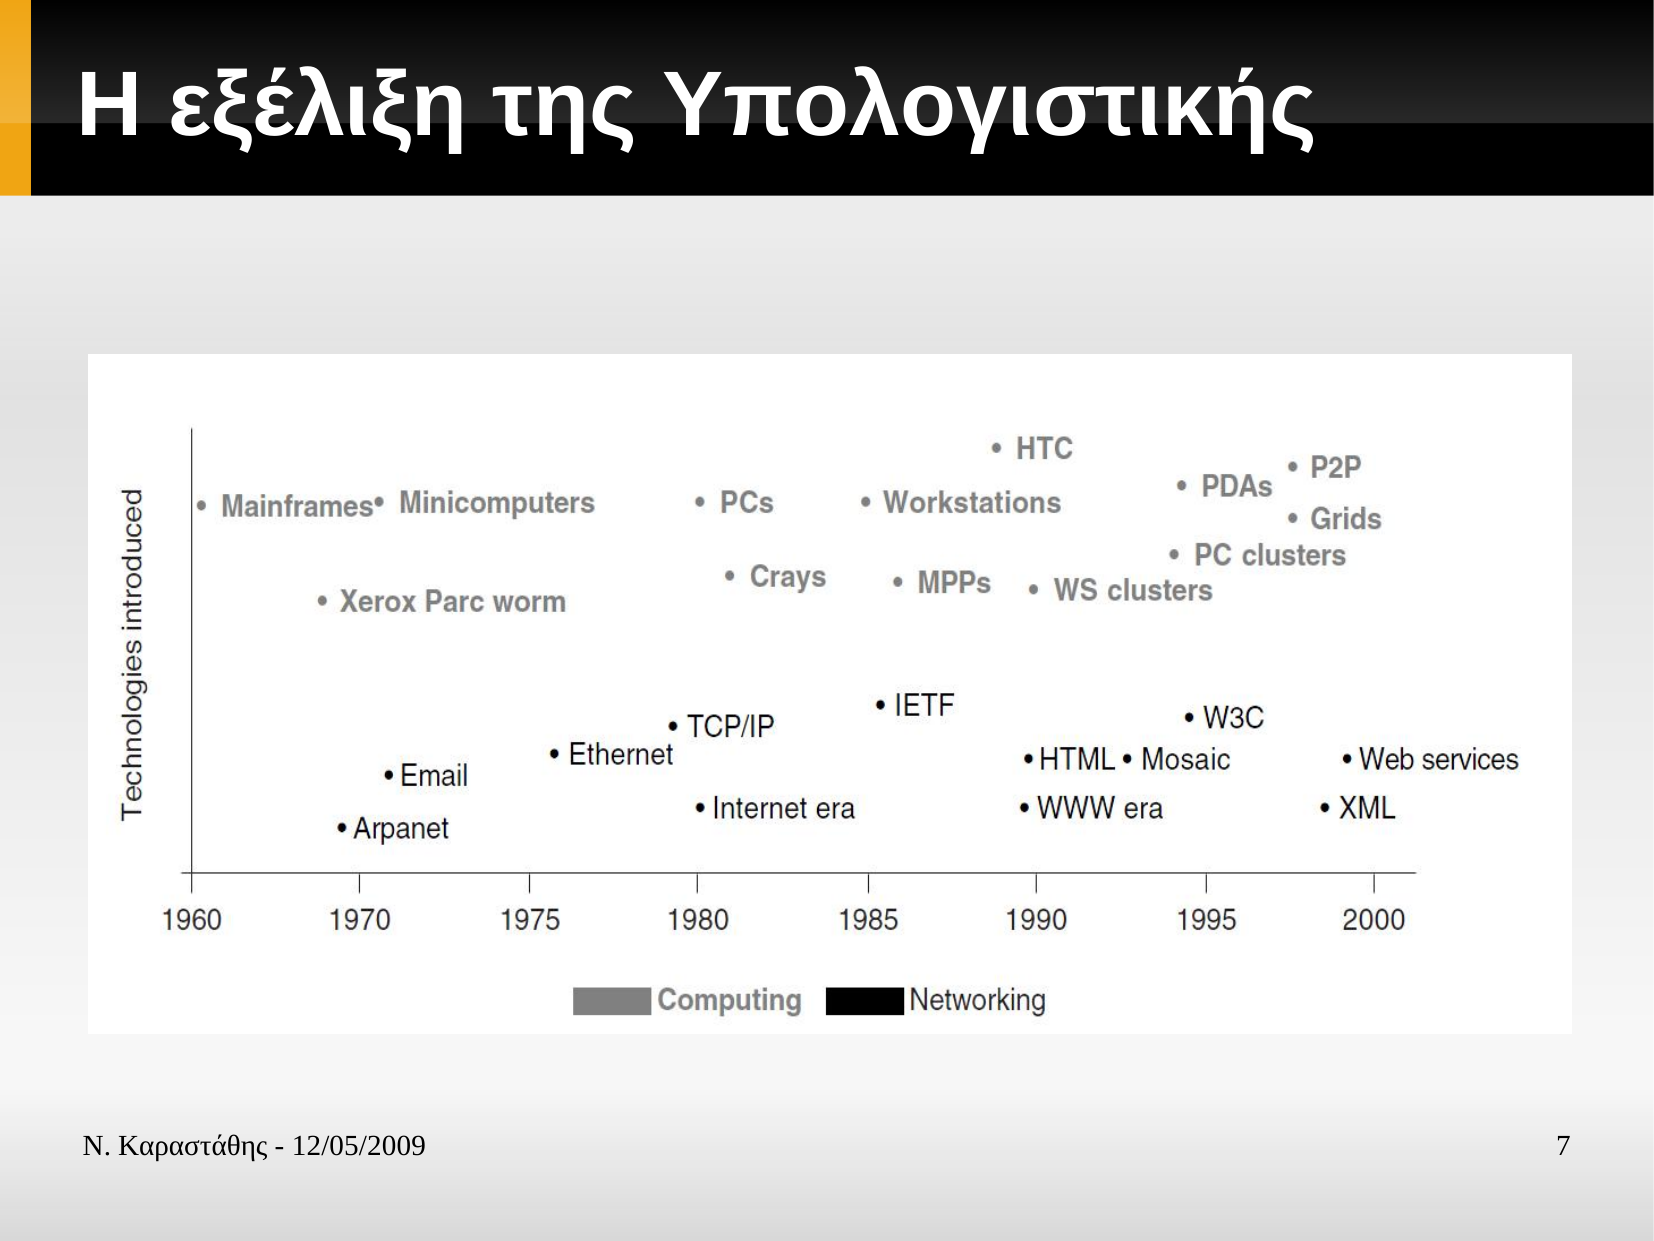

# Η εξέλιξη της Υπολογιστικής
Ν. Καραστάθης - 12/05/2009
7